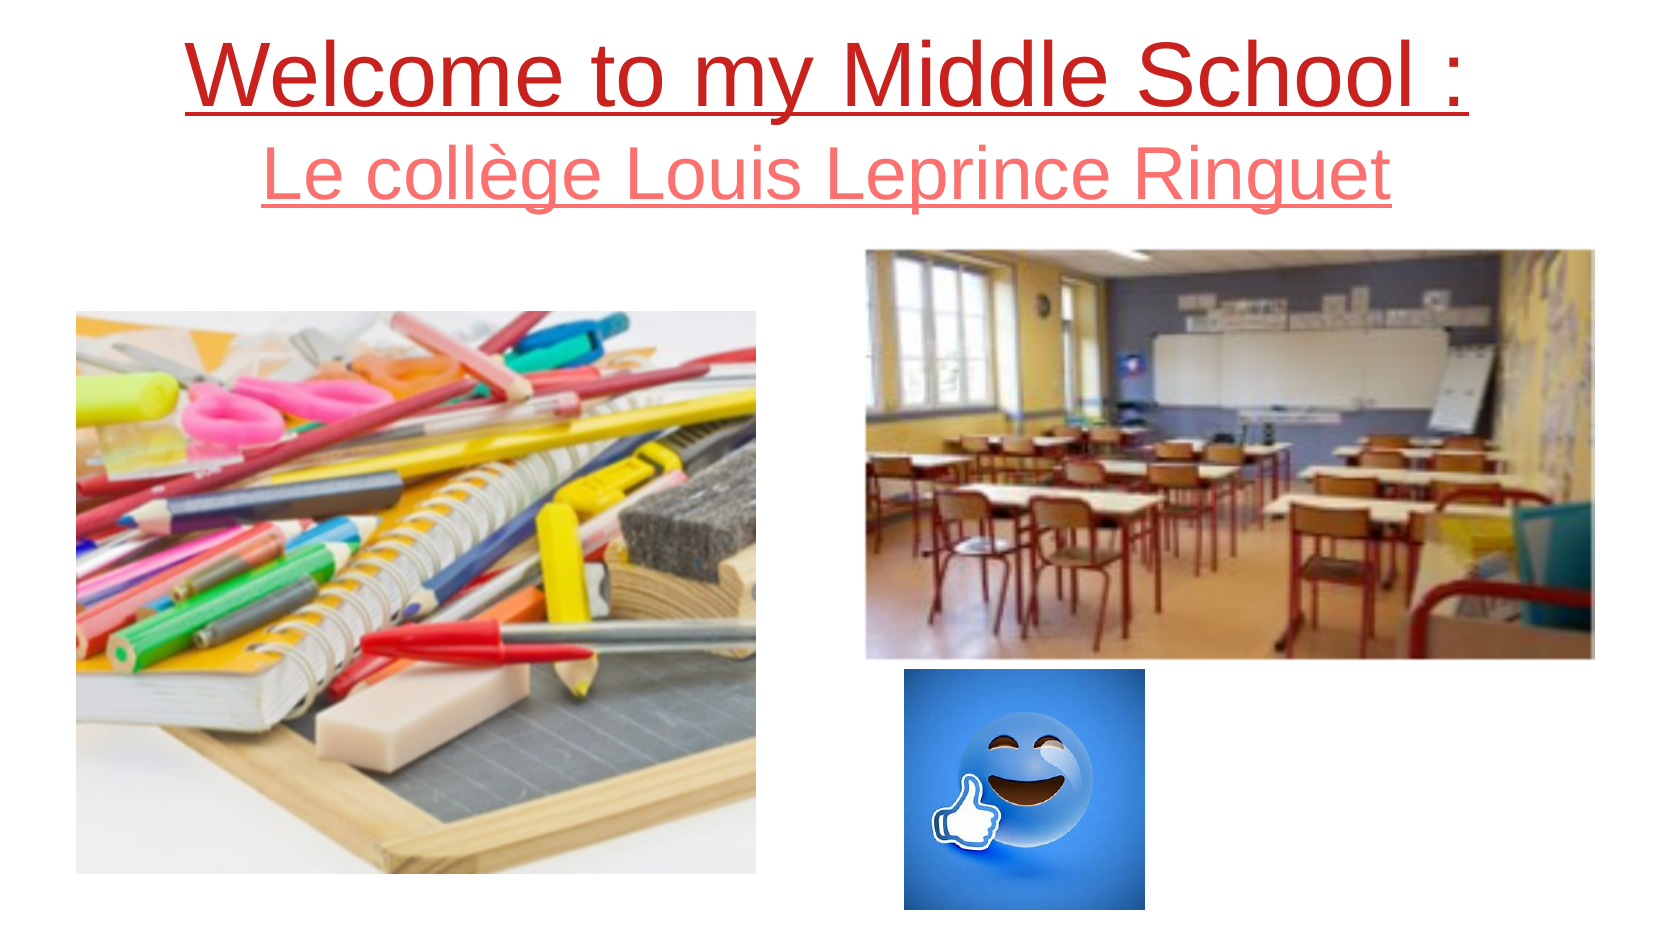

# Welcome to my Middle School :​ Le collège Louis Leprince Ringuet​
​